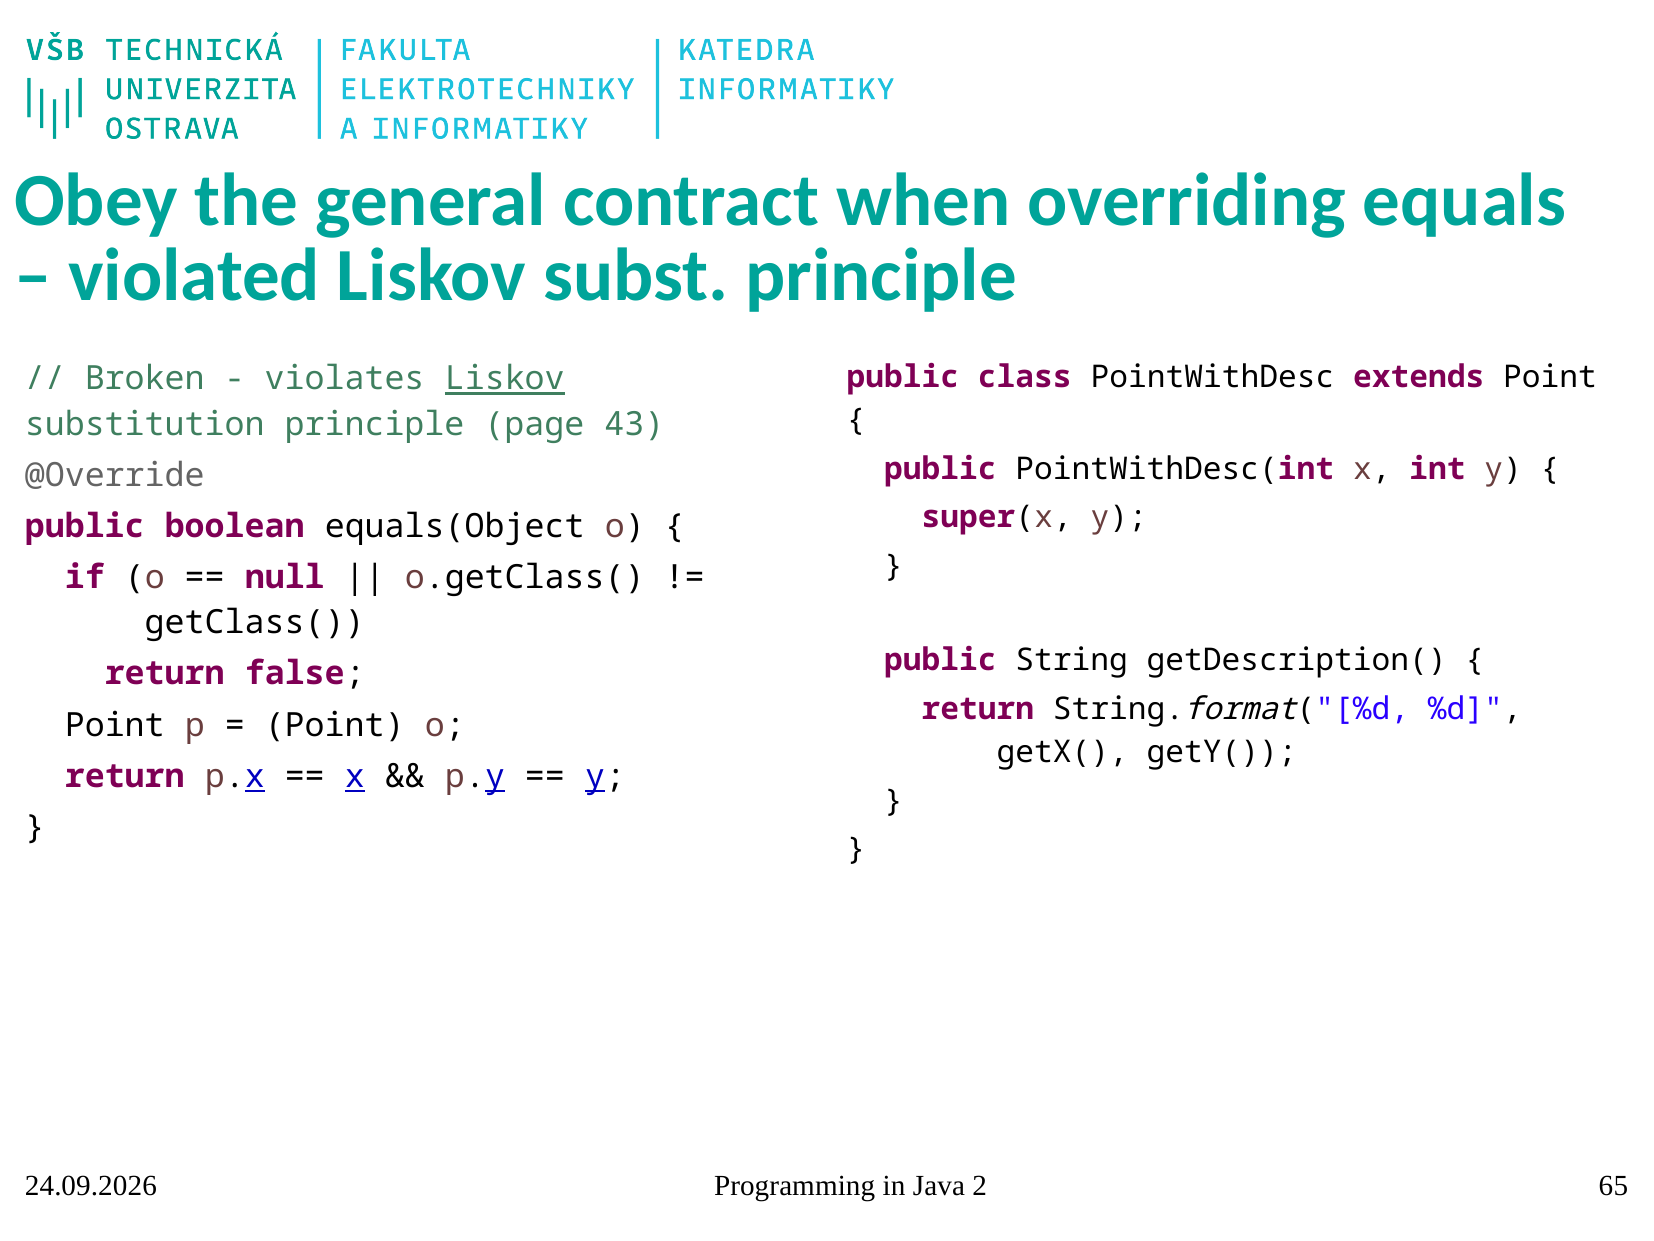

# Obey the general contract when overriding equals – violated Liskov subst. principle
// Broken - violates Liskov substitution principle (page 43)
@Override
public boolean equals(Object o) {
 if (o == null || o.getClass() !=
 getClass())
 return false;
 Point p = (Point) o;
 return p.x == x && p.y == y;
}
public class PointWithDesc extends Point {
 public PointWithDesc(int x, int y) {
 super(x, y);
 }
 public String getDescription() {
 return String.format("[%d, %d]",
 getX(), getY());
 }
}
Programming in Java 2
65